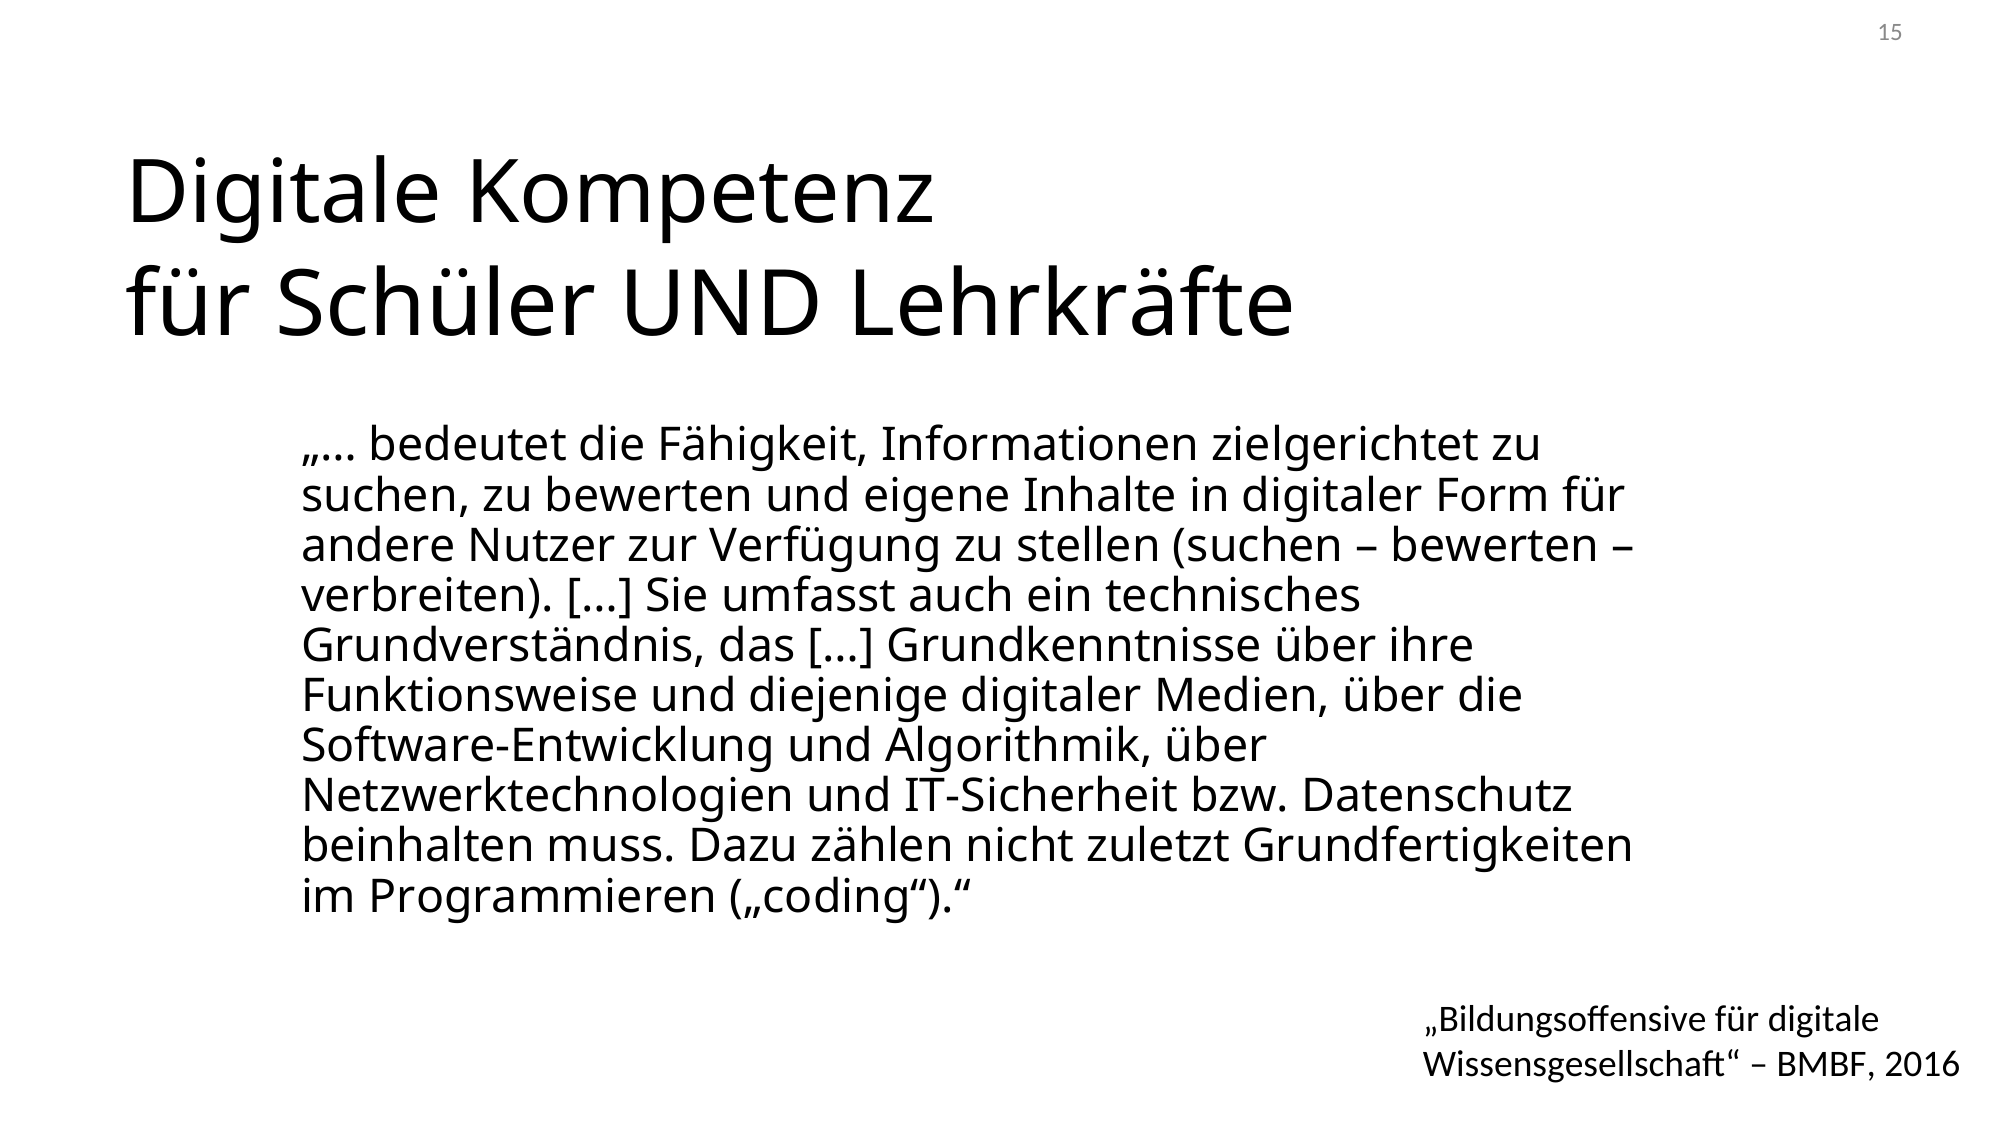

15
# Digitale Kompetenz
für Schüler UND Lehrkräfte
„… bedeutet die Fähigkeit, Informationen zielgerichtet zu suchen, zu bewerten und eigene Inhalte in digitaler Form für andere Nutzer zur Verfügung zu stellen (suchen – bewerten – verbreiten). […] Sie umfasst auch ein technisches Grundverständnis, das […] Grundkenntnisse über ihre Funktionsweise und diejenige digitaler Medien, über die Software-Entwicklung und Algorithmik, über Netzwerktechnologien und IT-Sicherheit bzw. Datenschutz beinhalten muss. Dazu zählen nicht zuletzt Grundfertigkeiten im Programmieren („coding“).“
„Bildungsoffensive für digitale Wissensgesellschaft“ – BMBF, 2016